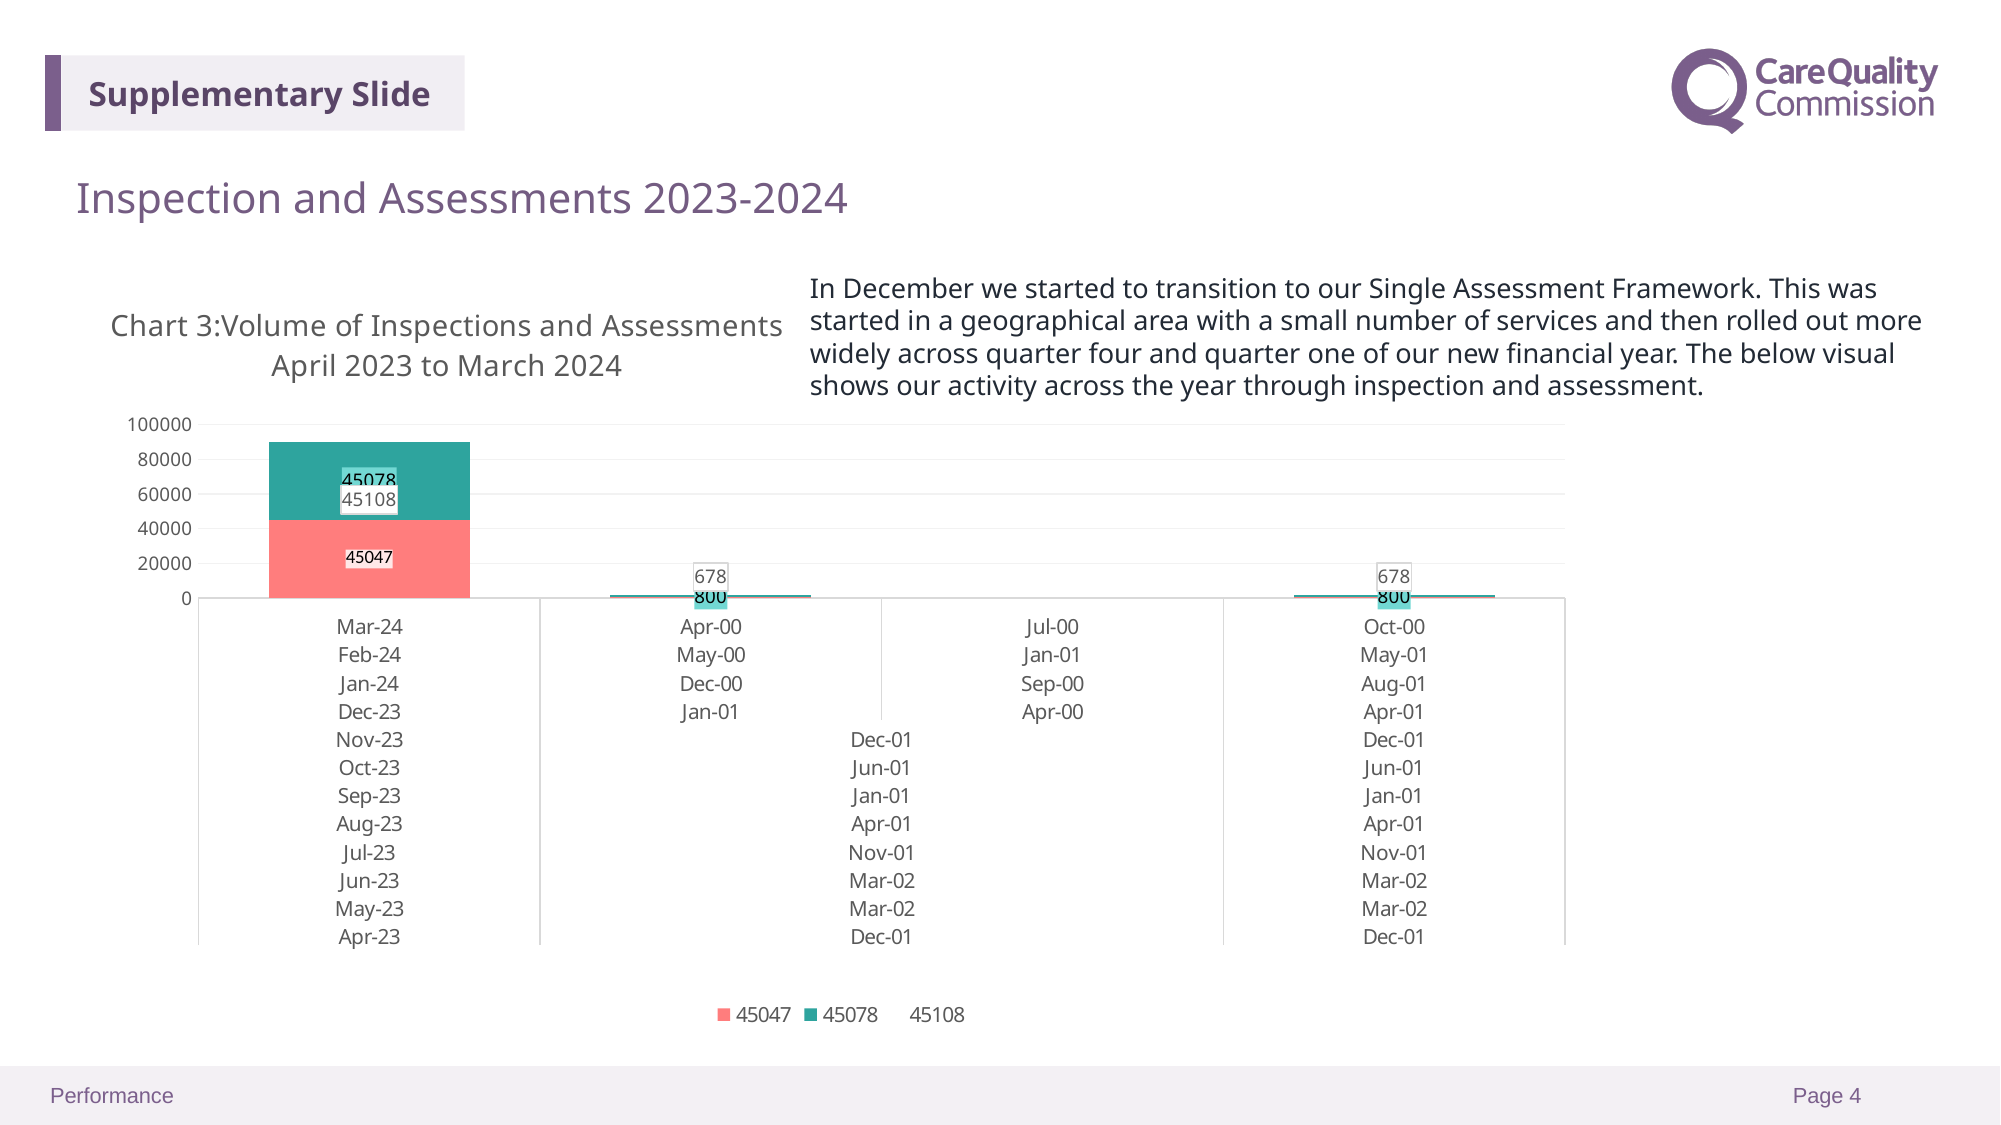

# Supplementary Slide
Inspection and Assessments 2023-2024
In December we started to transition to our Single Assessment Framework. This was started in a geographical area with a small number of services and then rolled out more widely across quarter four and quarter one of our new financial year. The below visual shows our activity across the year through inspection and assessment.
### Chart: Chart 3:Volume of Inspections and Assessments
April 2023 to March 2024
| Category | 45047 | 45078 | 45108 |
|---|---|---|---|
| 45352 | 45047.0 | 45078.0 | 45108.0 |
| 95 | 815.0 | 800.0 | 678.0 |
| 197 | None | None | None |
| 292 | 815.0 | 800.0 | 678.0 |
Performance
Page 4